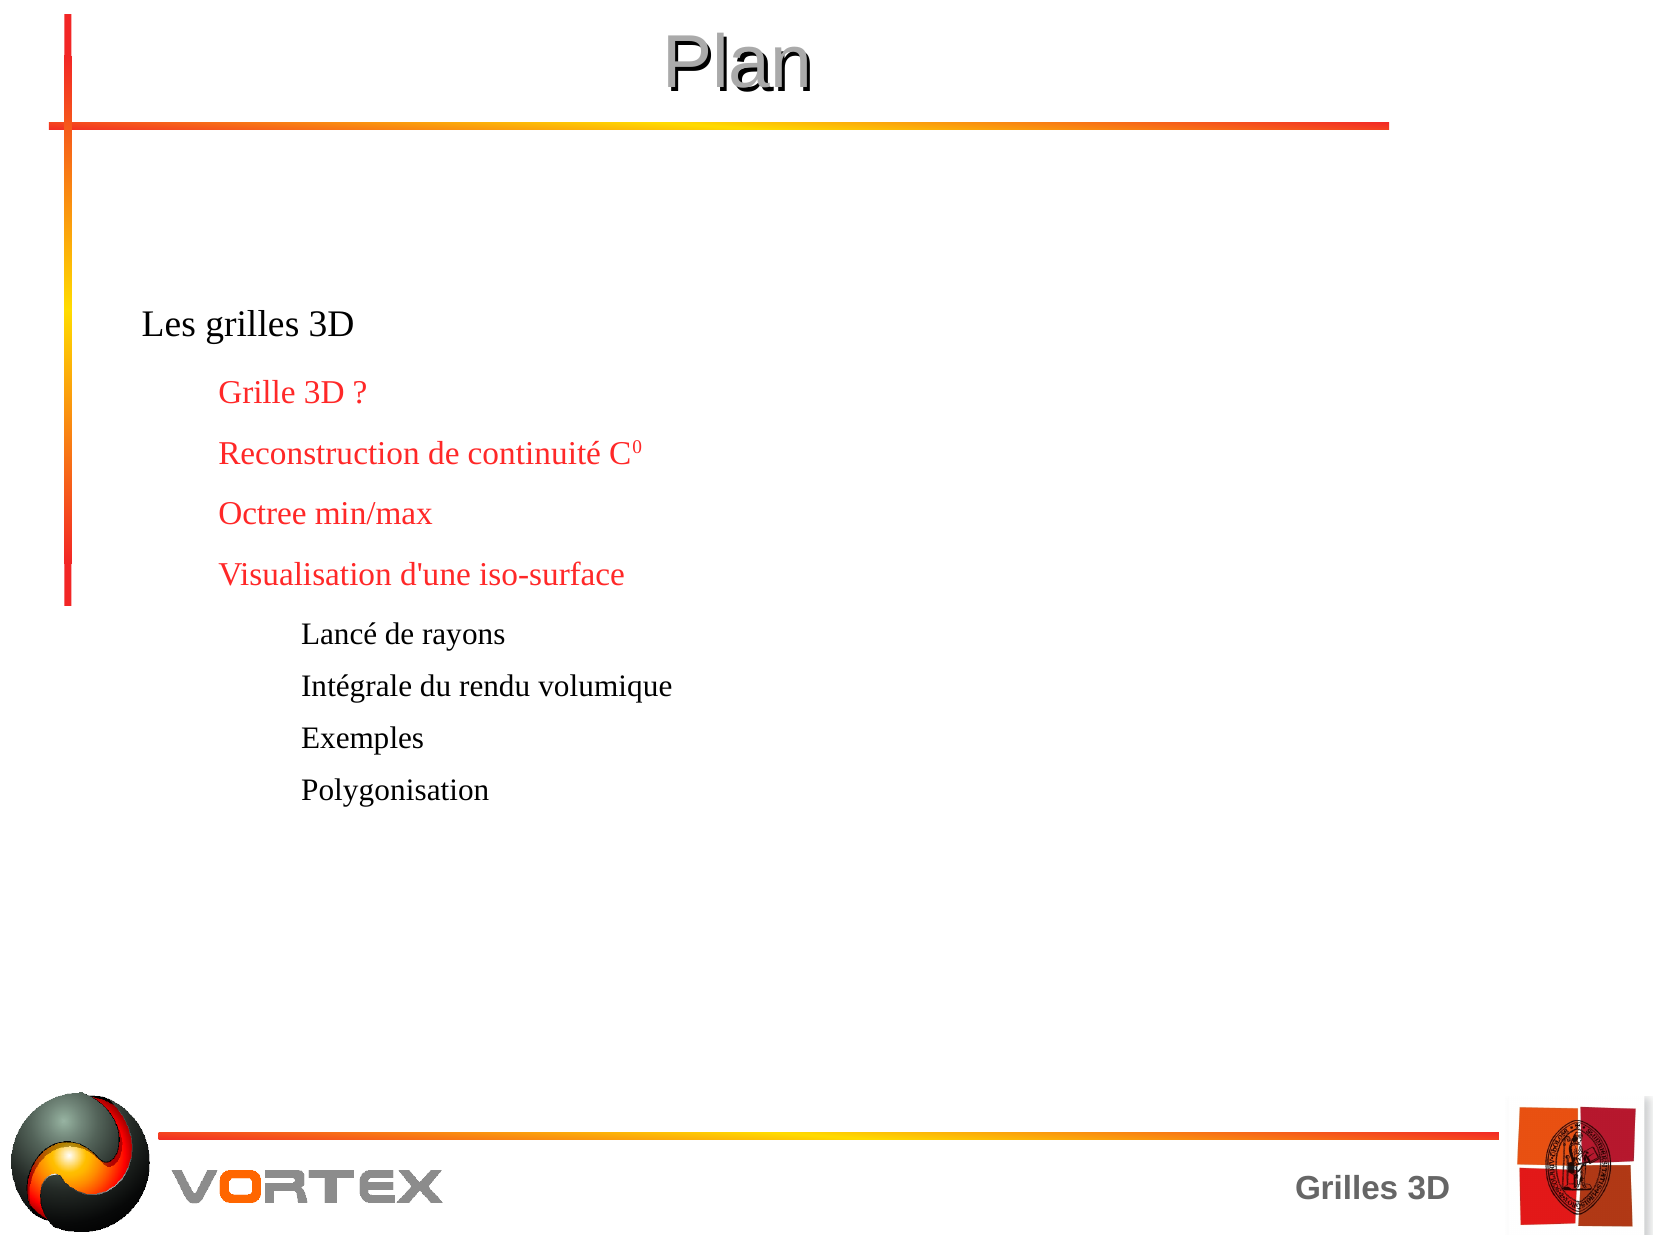

# Plan
Les grilles 3D
Grille 3D ?
Reconstruction de continuité C0
Octree min/max
Visualisation d'une iso-surface
Lancé de rayons
Intégrale du rendu volumique
Exemples
Polygonisation